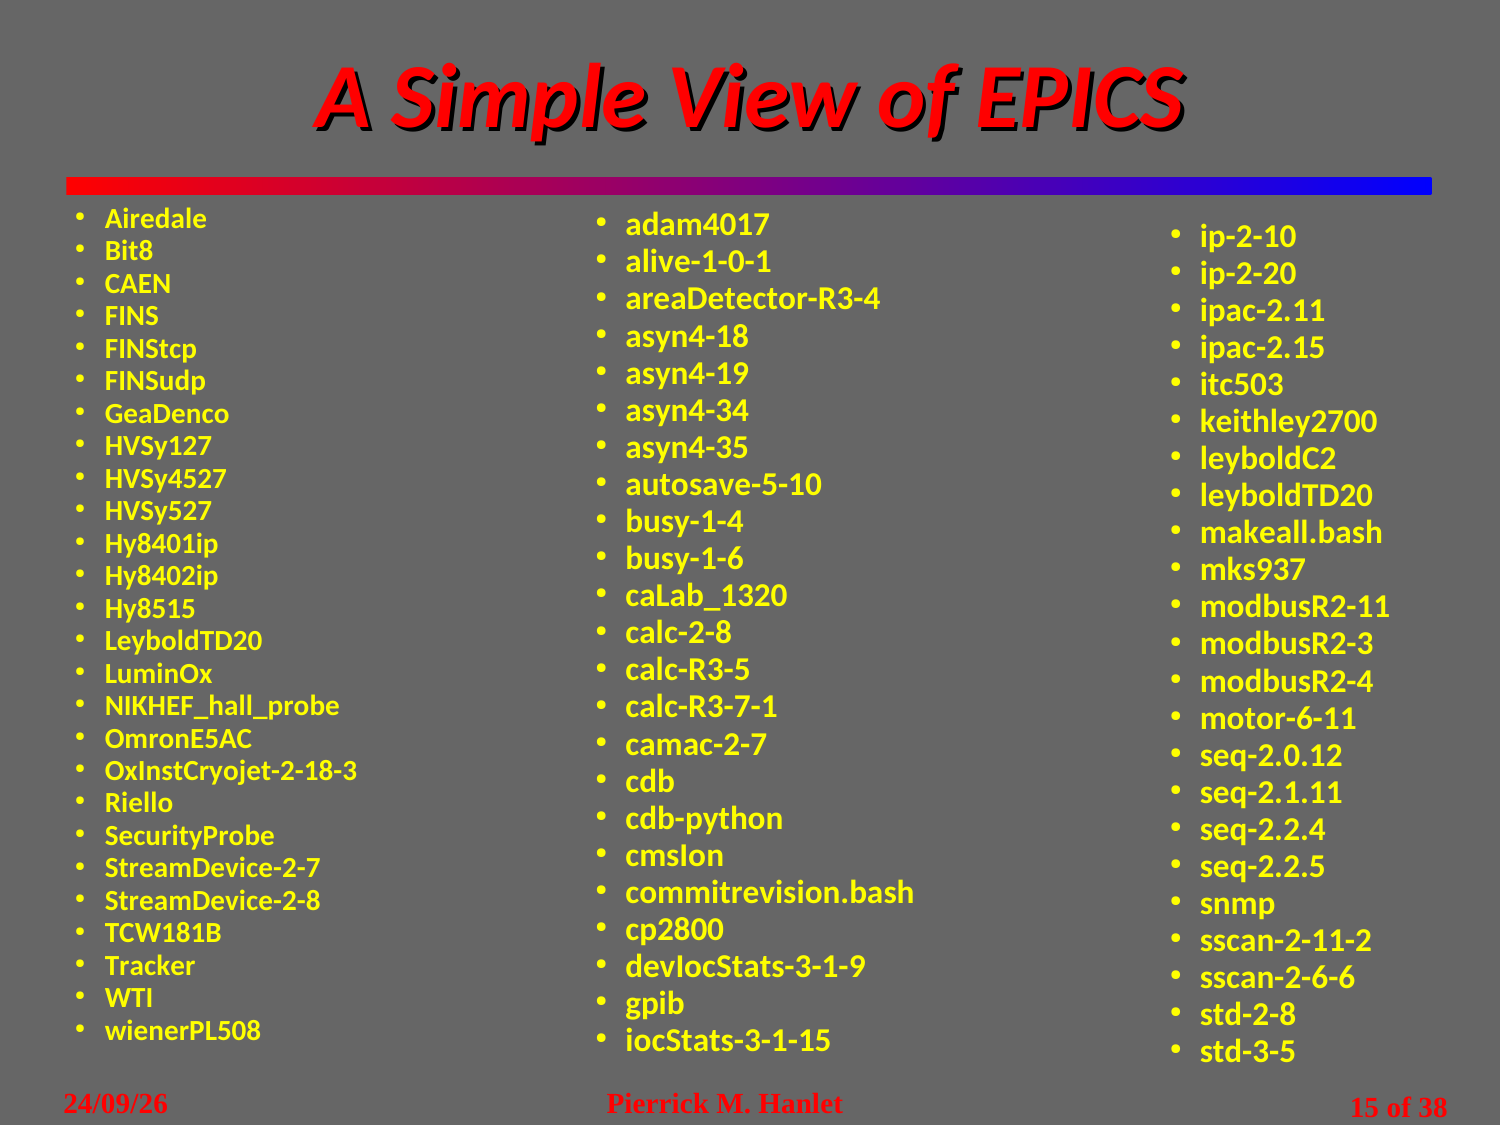

# A Simple View of EPICS
Airedale
Bit8
CAEN
FINS
FINStcp
FINSudp
GeaDenco
HVSy127
HVSy4527
HVSy527
Hy8401ip
Hy8402ip
Hy8515
LeyboldTD20
LuminOx
NIKHEF_hall_probe
OmronE5AC
OxInstCryojet-2-18-3
Riello
SecurityProbe
StreamDevice-2-7
StreamDevice-2-8
TCW181B
Tracker
WTI
wienerPL508
adam4017
alive-1-0-1
areaDetector-R3-4
asyn4-18
asyn4-19
asyn4-34
asyn4-35
autosave-5-10
busy-1-4
busy-1-6
caLab_1320
calc-2-8
calc-R3-5
calc-R3-7-1
camac-2-7
cdb
cdb-python
cmsIon
commitrevision.bash
cp2800
devIocStats-3-1-9
gpib
iocStats-3-1-15
ip-2-10
ip-2-20
ipac-2.11
ipac-2.15
itc503
keithley2700
leyboldC2
leyboldTD20
makeall.bash
mks937
modbusR2-11
modbusR2-3
modbusR2-4
motor-6-11
seq-2.0.12
seq-2.1.11
seq-2.2.4
seq-2.2.5
snmp
sscan-2-11-2
sscan-2-6-6
std-2-8
std-3-5
15
Pierrick Hanlet